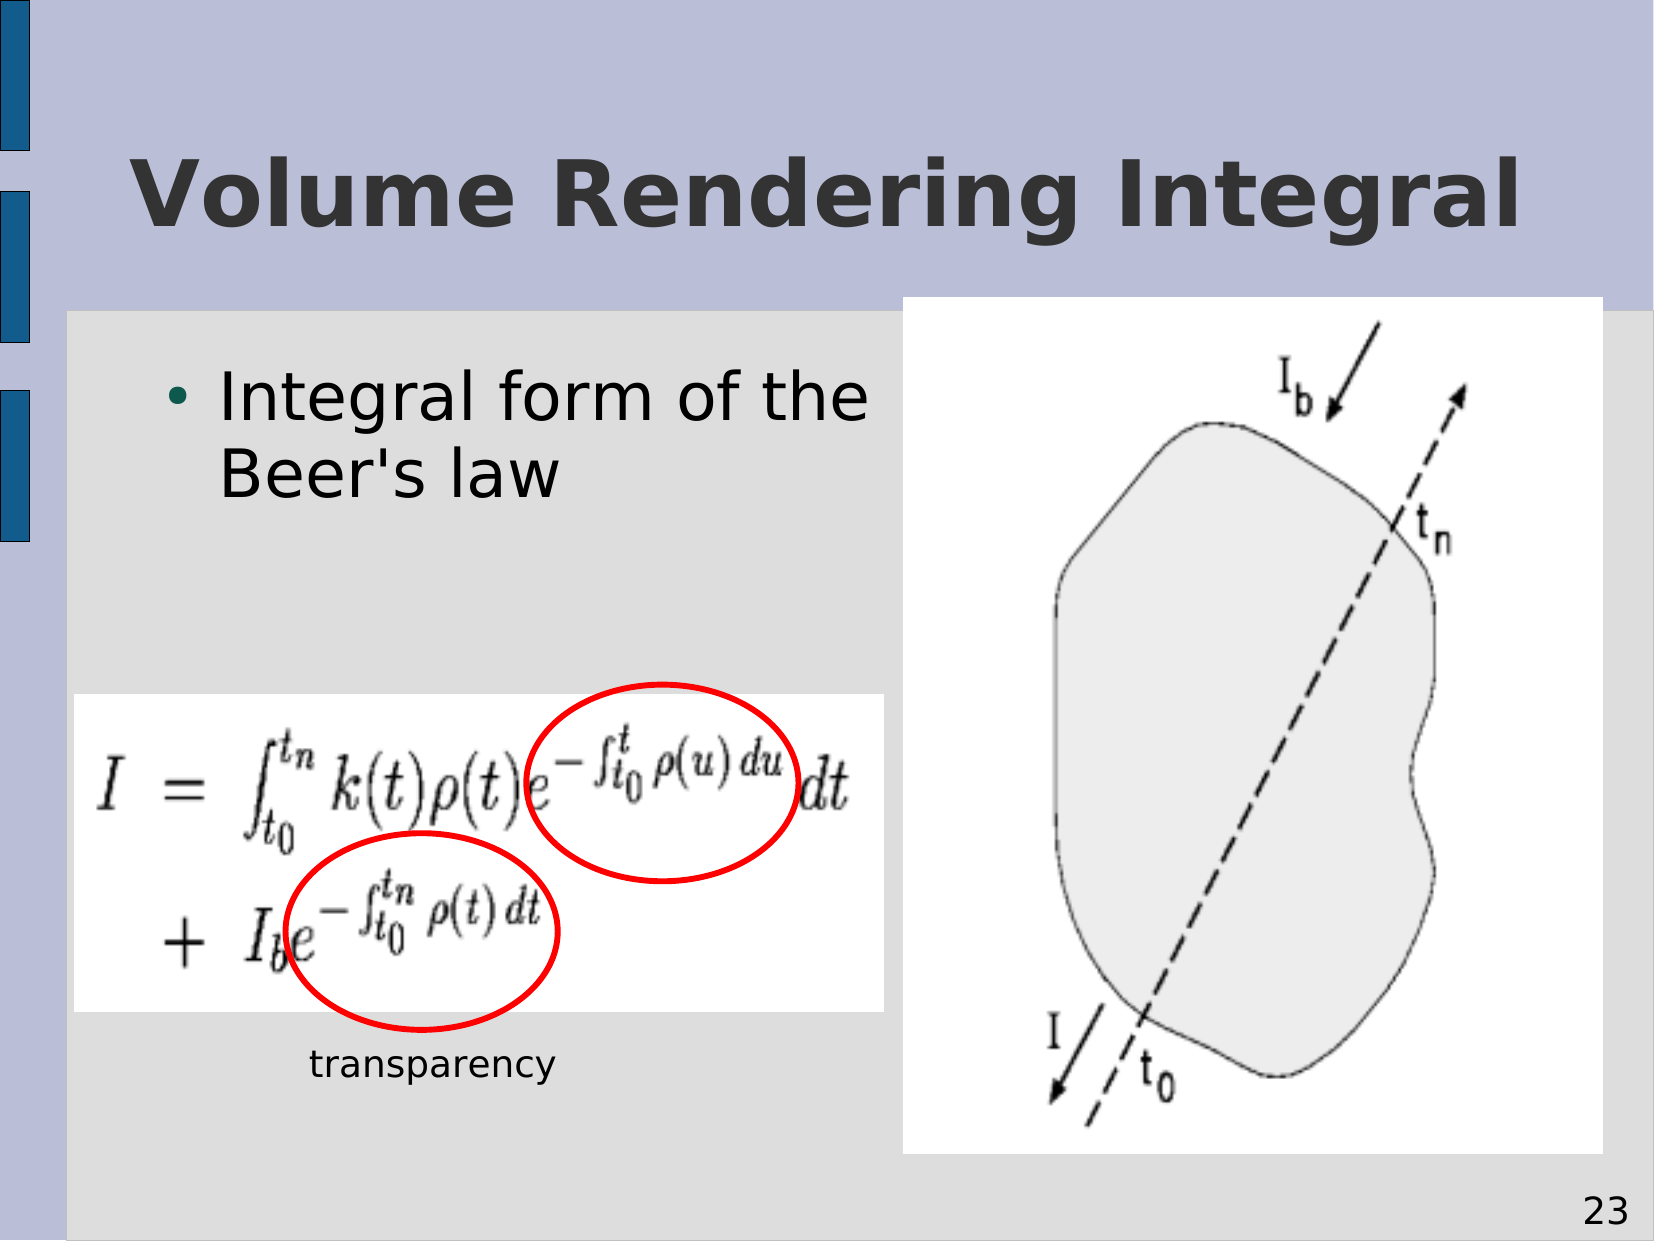

# Volume Rendering Integral
Integral form of the Beer's law
transparency